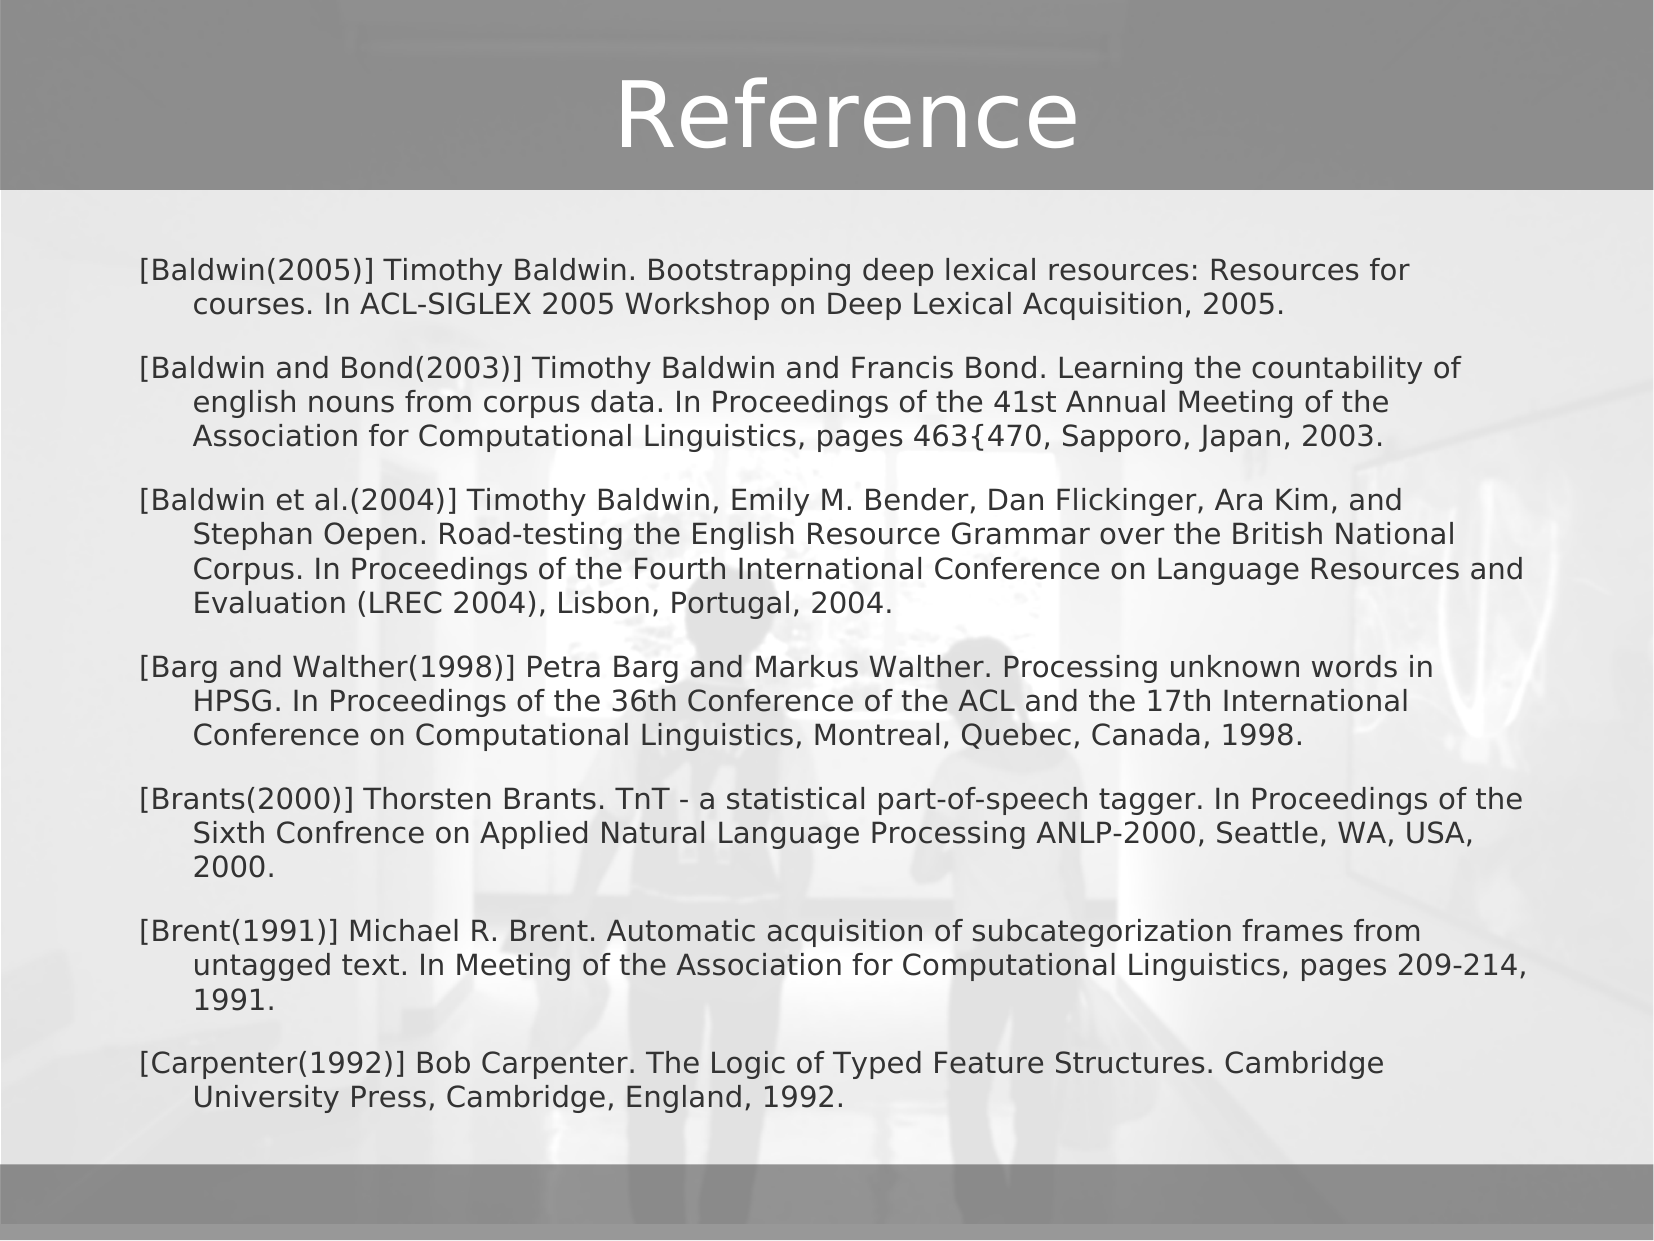

# Reference
[Baldwin(2005)] Timothy Baldwin. Bootstrapping deep lexical resources: Resources for courses. In ACL-SIGLEX 2005 Workshop on Deep Lexical Acquisition, 2005.
[Baldwin and Bond(2003)] Timothy Baldwin and Francis Bond. Learning the countability of english nouns from corpus data. In Proceedings of the 41st Annual Meeting of the Association for Computational Linguistics, pages 463{470, Sapporo, Japan, 2003.
[Baldwin et al.(2004)] Timothy Baldwin, Emily M. Bender, Dan Flickinger, Ara Kim, and Stephan Oepen. Road-testing the English Resource Grammar over the British National Corpus. In Proceedings of the Fourth International Conference on Language Resources and Evaluation (LREC 2004), Lisbon, Portugal, 2004.
[Barg and Walther(1998)] Petra Barg and Markus Walther. Processing unknown words in HPSG. In Proceedings of the 36th Conference of the ACL and the 17th International Conference on Computational Linguistics, Montreal, Quebec, Canada, 1998.
[Brants(2000)] Thorsten Brants. TnT - a statistical part-of-speech tagger. In Proceedings of the Sixth Confrence on Applied Natural Language Processing ANLP-2000, Seattle, WA, USA, 2000.
[Brent(1991)] Michael R. Brent. Automatic acquisition of subcategorization frames from untagged text. In Meeting of the Association for Computational Linguistics, pages 209-214, 1991.
[Carpenter(1992)] Bob Carpenter. The Logic of Typed Feature Structures. Cambridge University Press, Cambridge, England, 1992.